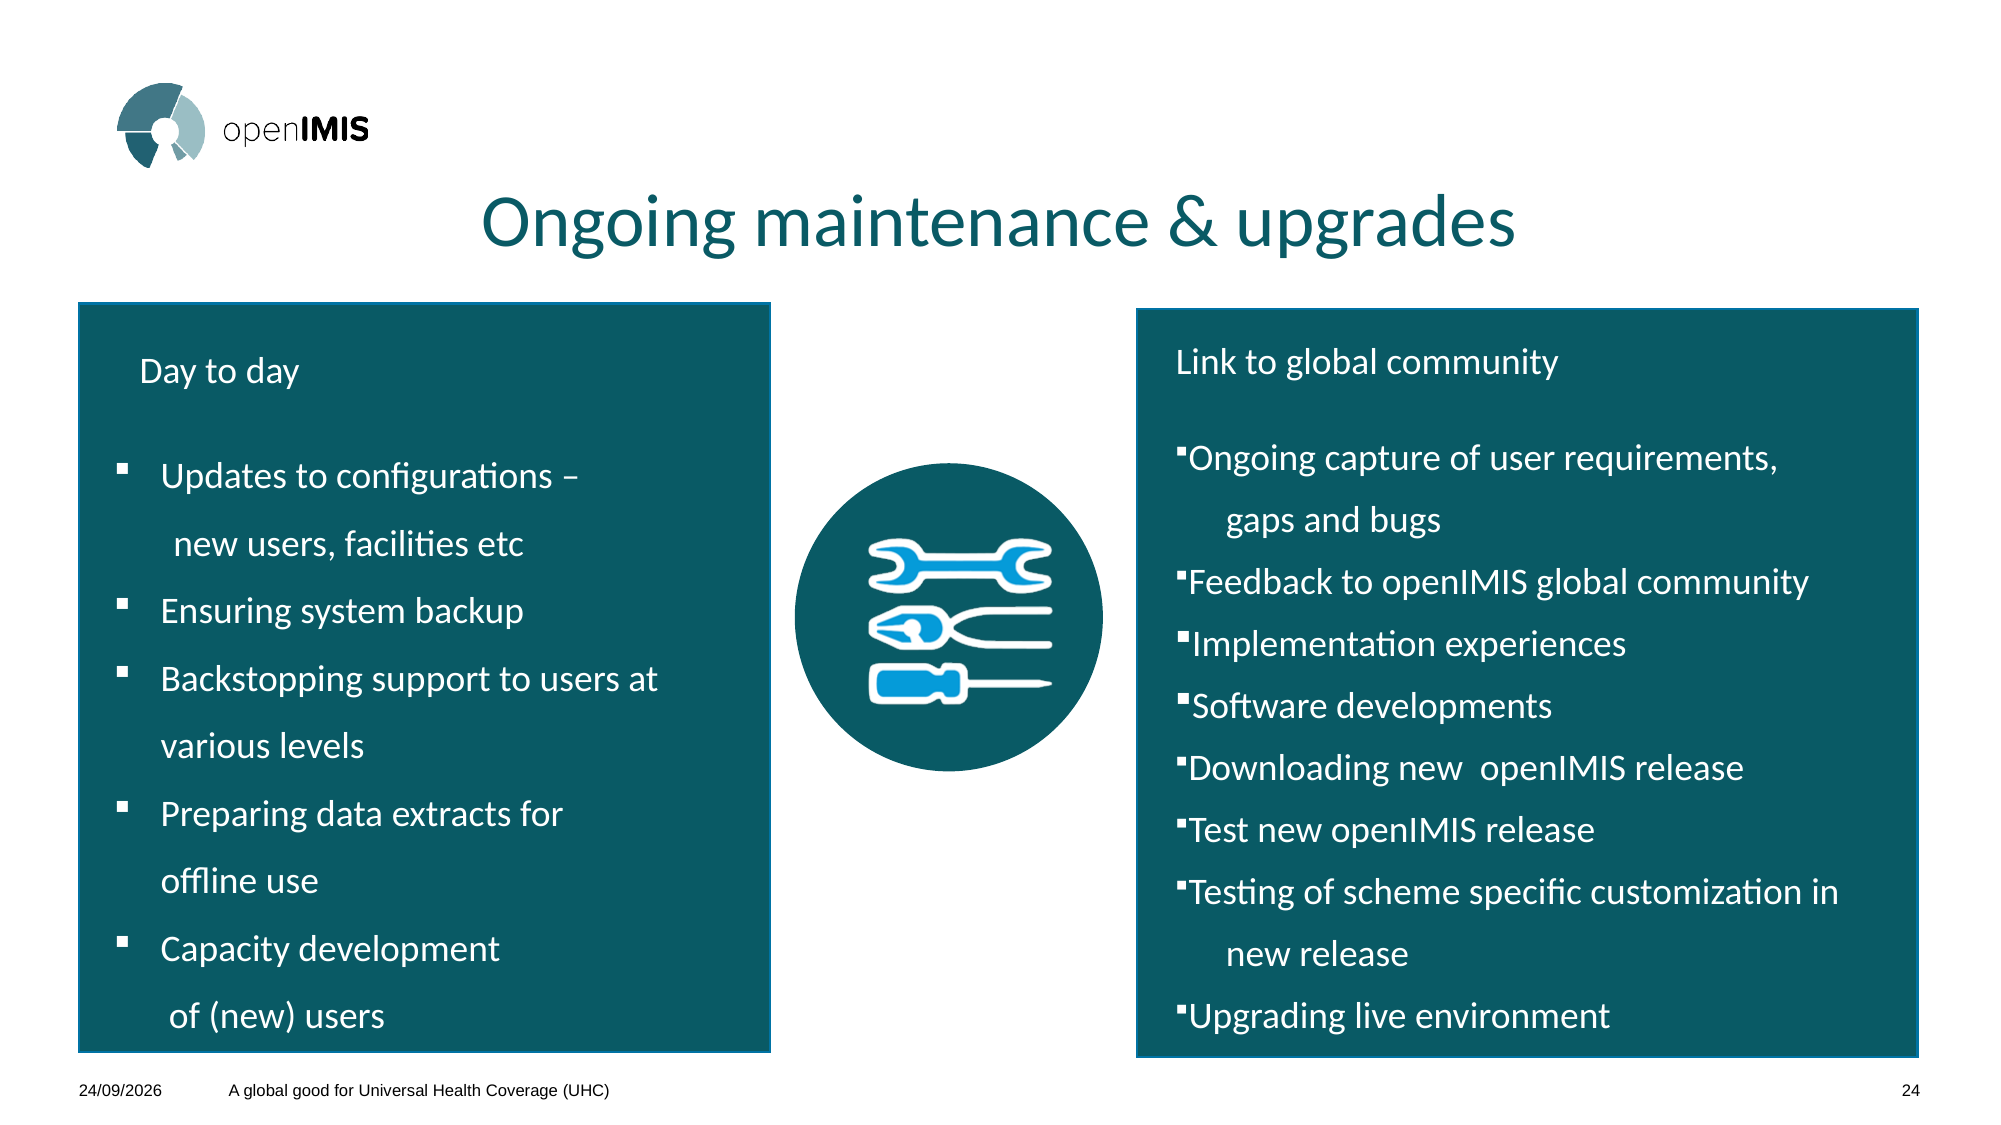

Ongoing maintenance & upgrades
Link to global community
Day to day
Updates to configurations –
 new users, facilities etc
Ensuring system backup
Backstopping support to users at various levels
Preparing data extracts for offline use
Capacity development of (new) users
Ongoing capture of user requirements,
 gaps and bugs
Feedback to openIMIS global community
Implementation experiences
Software developments
Downloading new openIMIS release
Test new openIMIS release
Testing of scheme specific customization in
 new release
Upgrading live environment
A global good for Universal Health Coverage (UHC)